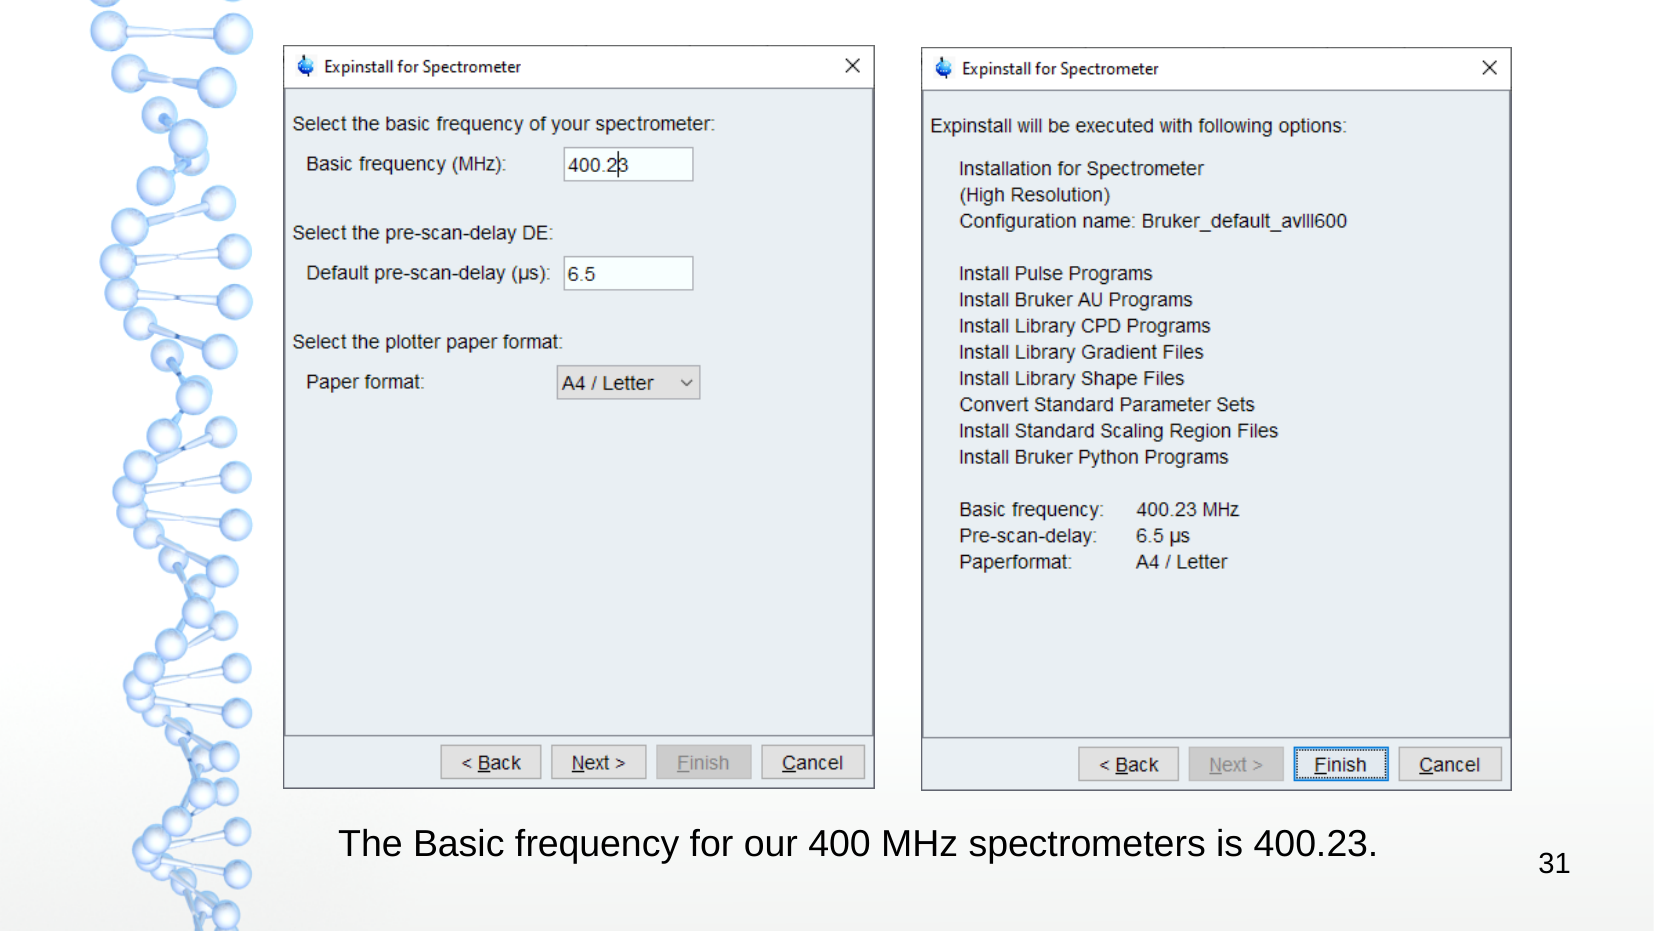

The Basic frequency for our 400 MHz spectrometers is 400.23.
31